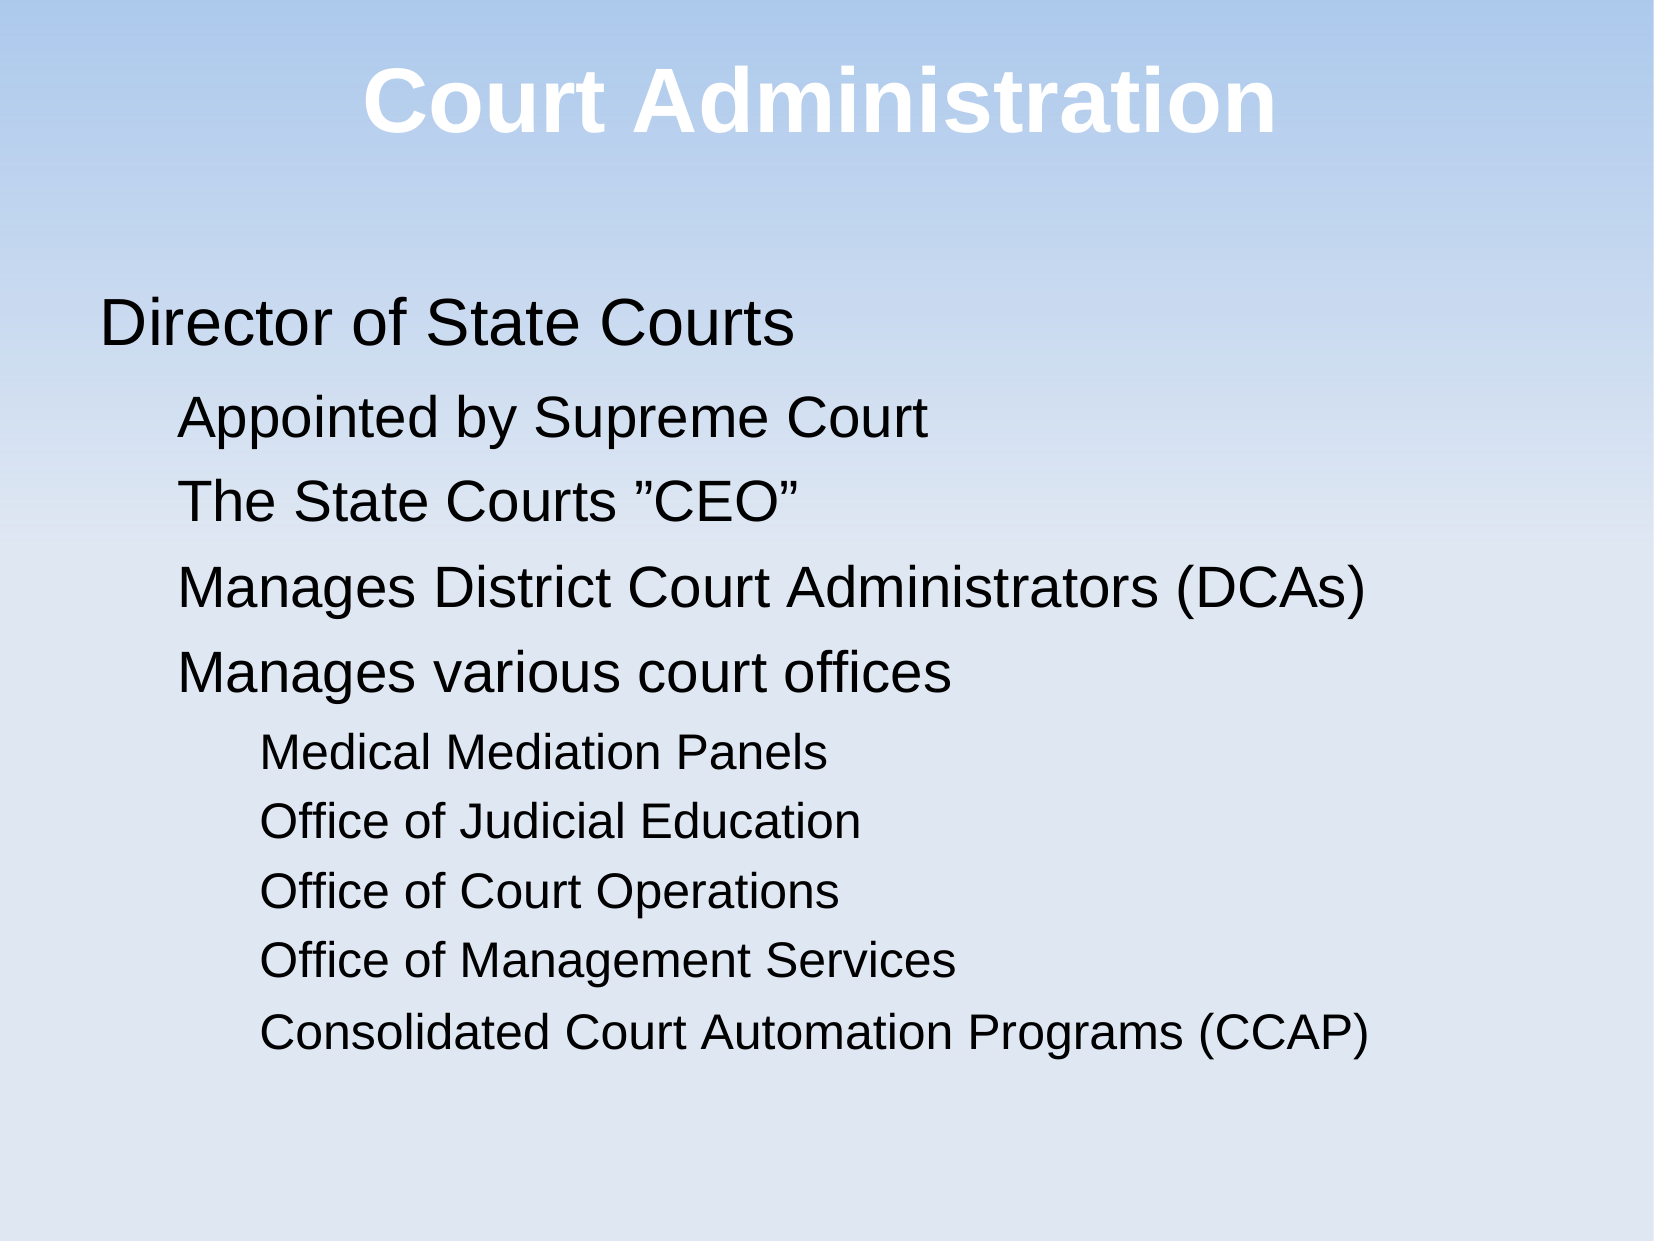

# Court Administration
Director of State Courts
Appointed by Supreme Court
The State Courts ”CEO”
Manages District Court Administrators (DCAs)‏
Manages various court offices
Medical Mediation Panels
Office of Judicial Education
Office of Court Operations
Office of Management Services
Consolidated Court Automation Programs (CCAP)‏